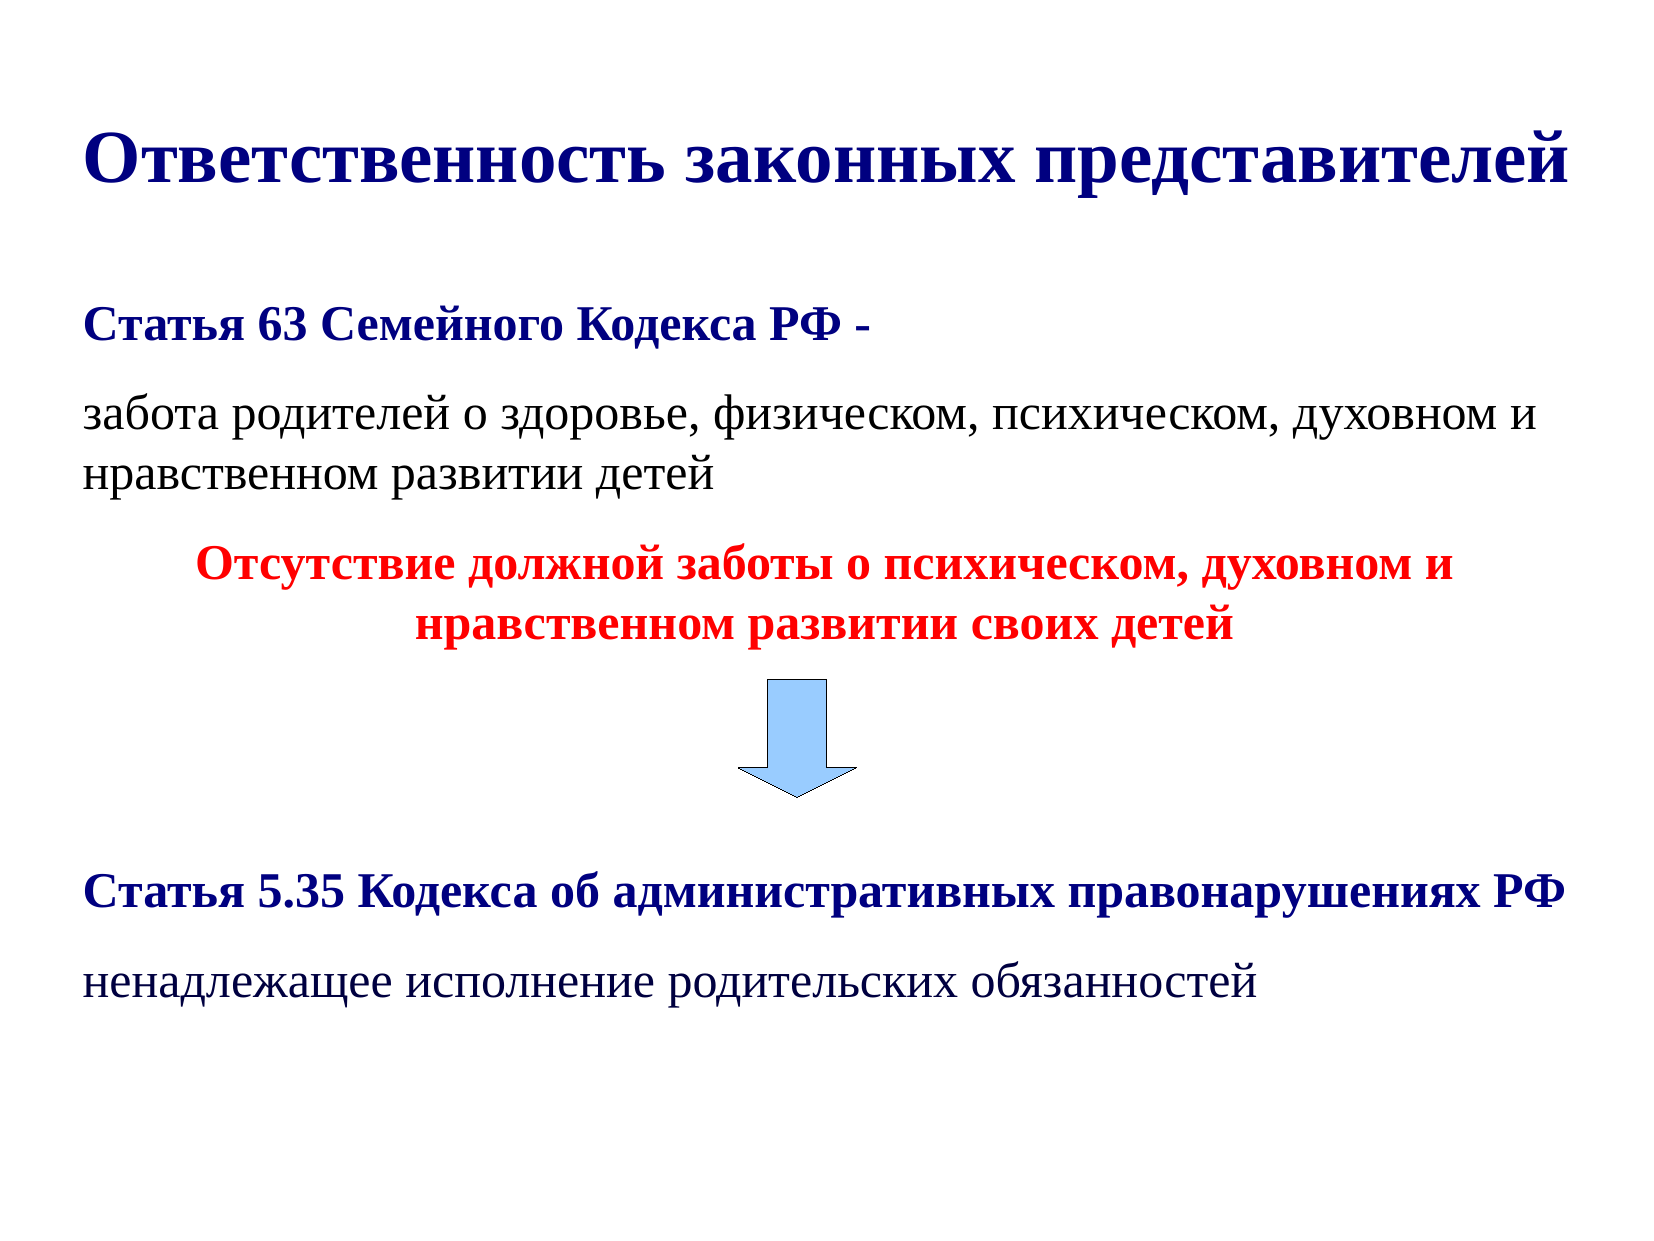

# Ответственность законных представителей
Статья 63 Семейного Кодекса РФ -
забота родителей о здоровье, физическом, психическом, духовном и нравственном развитии детей
Отсутствие должной заботы о психическом, духовном и нравственном развитии своих детей
Статья 5.35 Кодекса об административных правонарушениях РФ
ненадлежащее исполнение родительских обязанностей